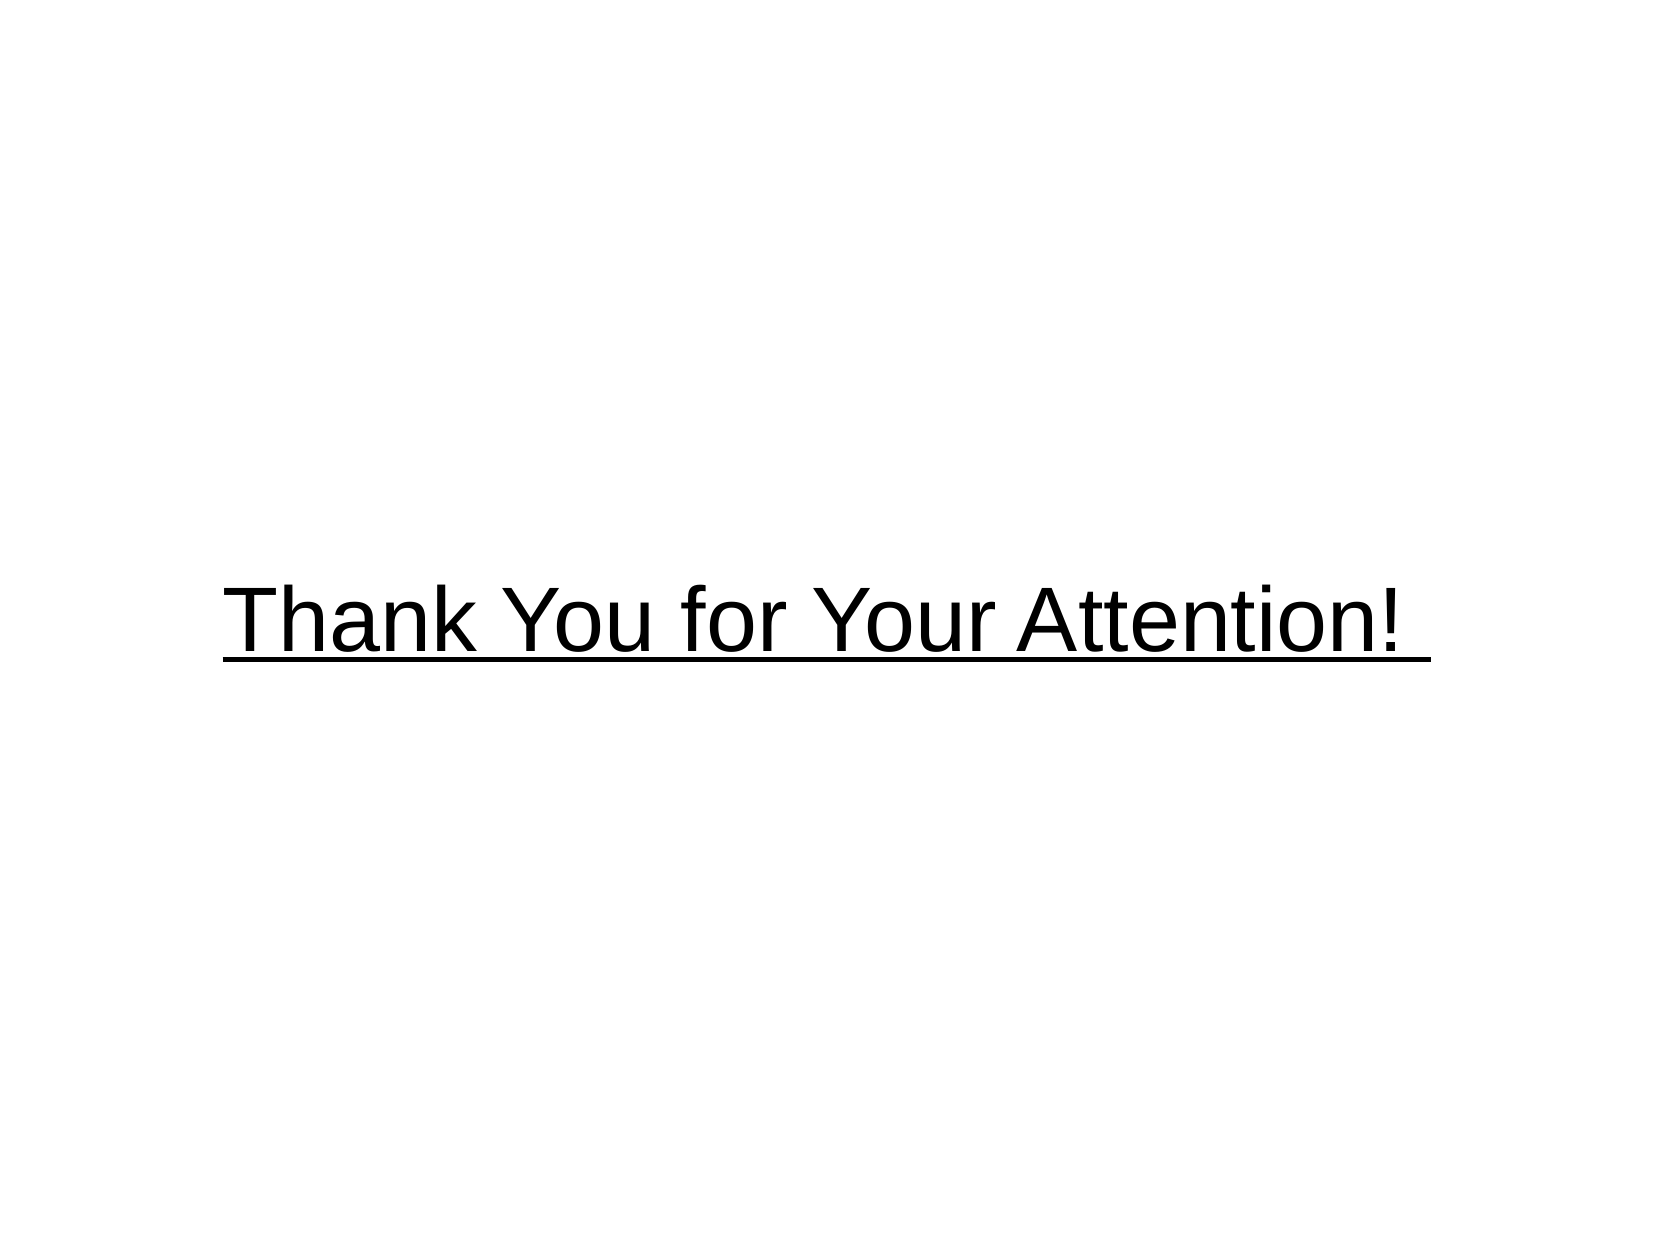

# Thank You for Your Attention!
A. Kessler, CS-Workshop 2013, CS-Framework at POLARIS